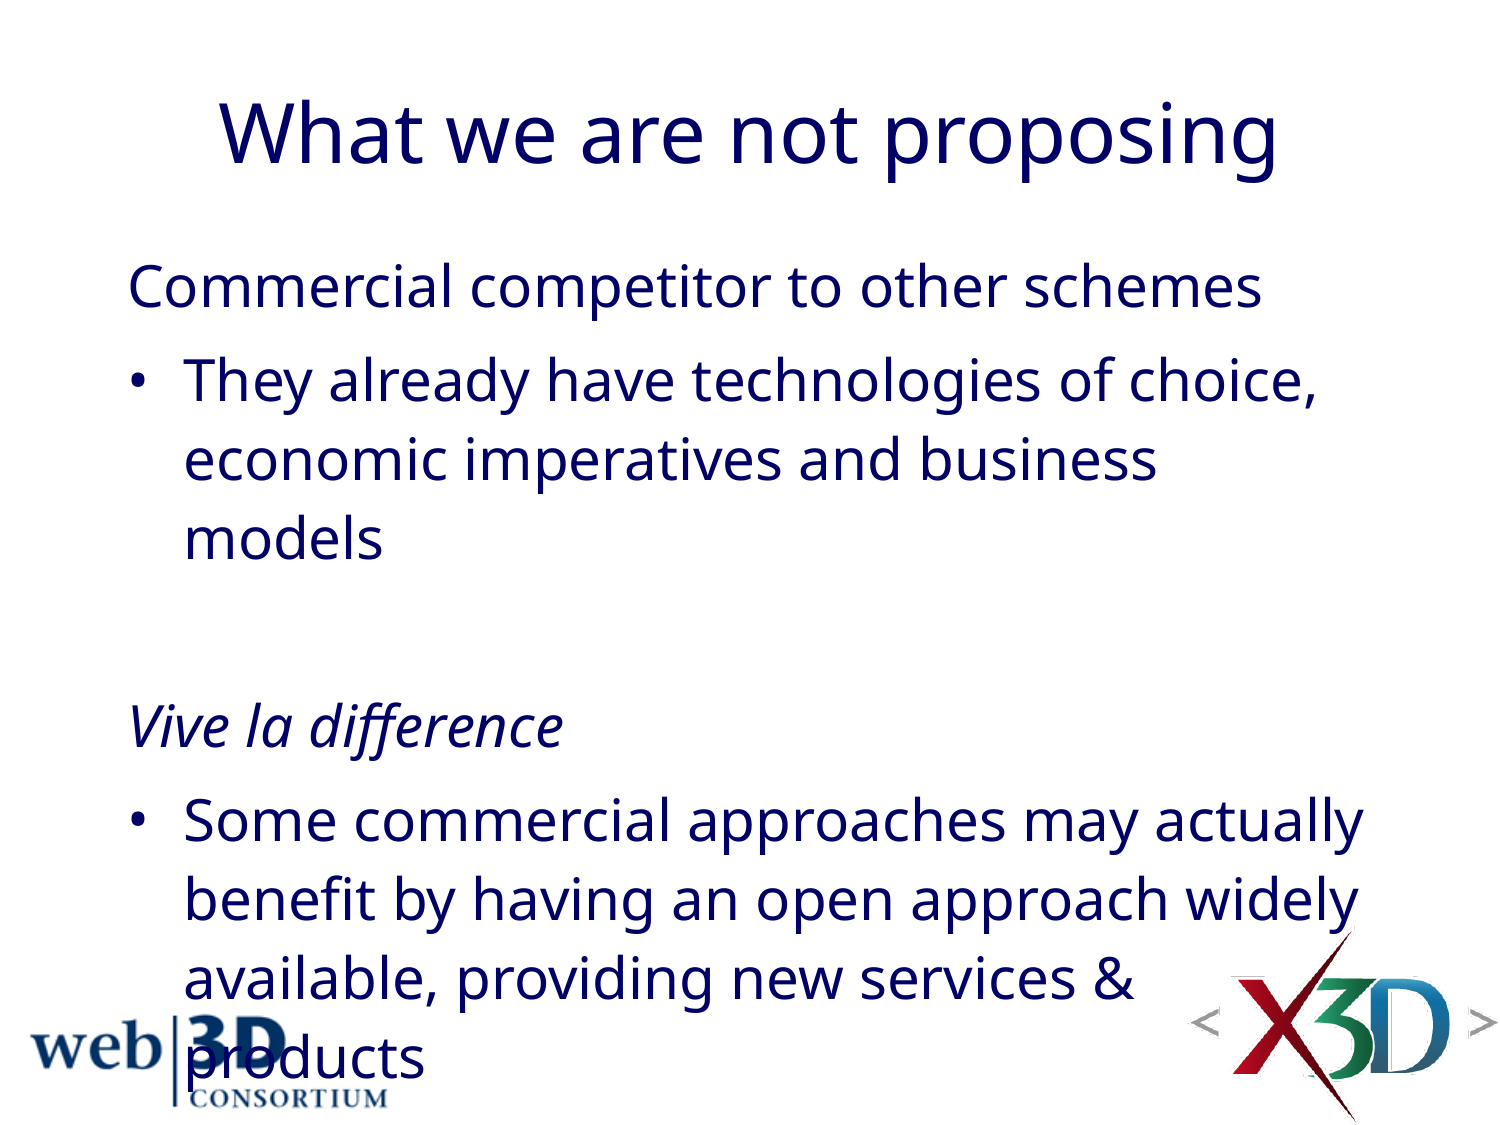

# What we are not proposing
Commercial competitor to other schemes
They already have technologies of choice, economic imperatives and business models
Vive la difference
Some commercial approaches may actually benefit by having an open approach widely available, providing new services & products